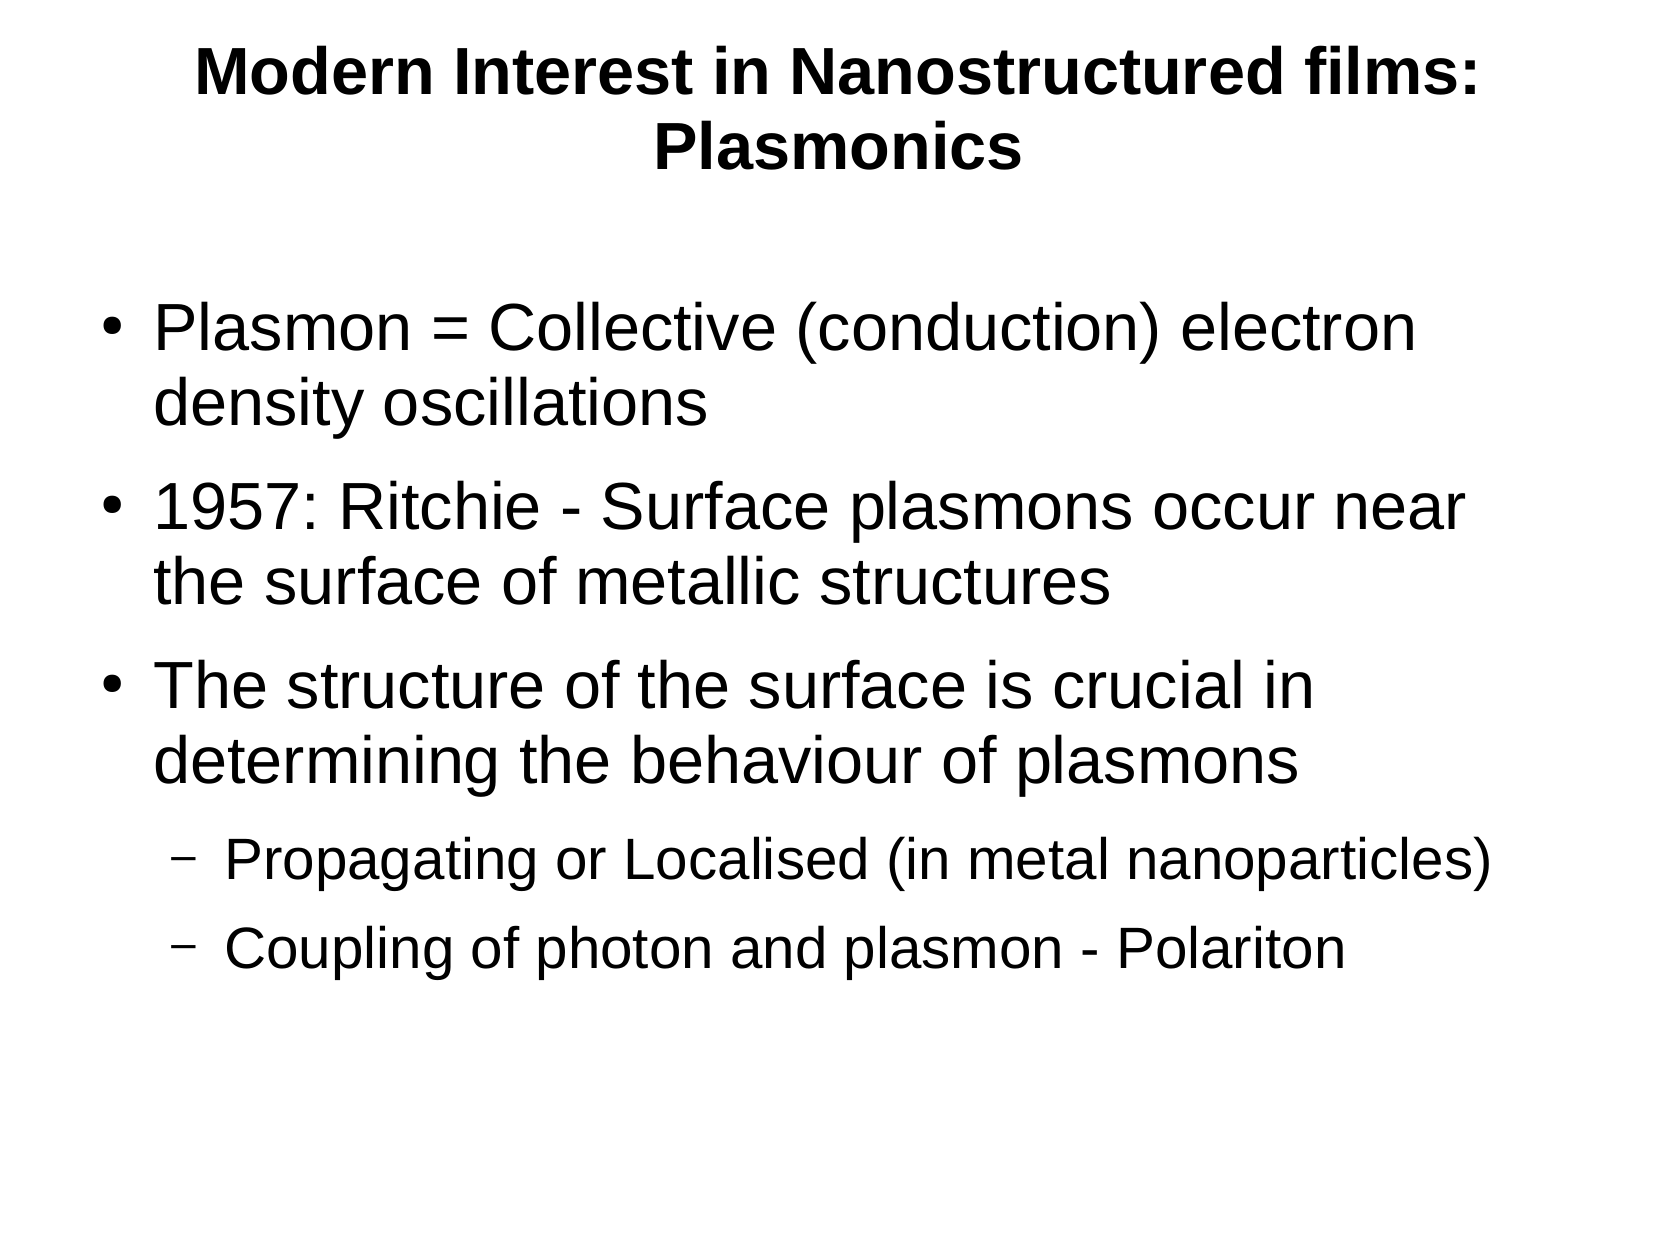

# Modern Interest in Nanostructured films: Plasmonics
Plasmon = Collective (conduction) electron density oscillations
1957: Ritchie - Surface plasmons occur near the surface of metallic structures
The structure of the surface is crucial in determining the behaviour of plasmons
Propagating or Localised (in metal nanoparticles)
Coupling of photon and plasmon - Polariton